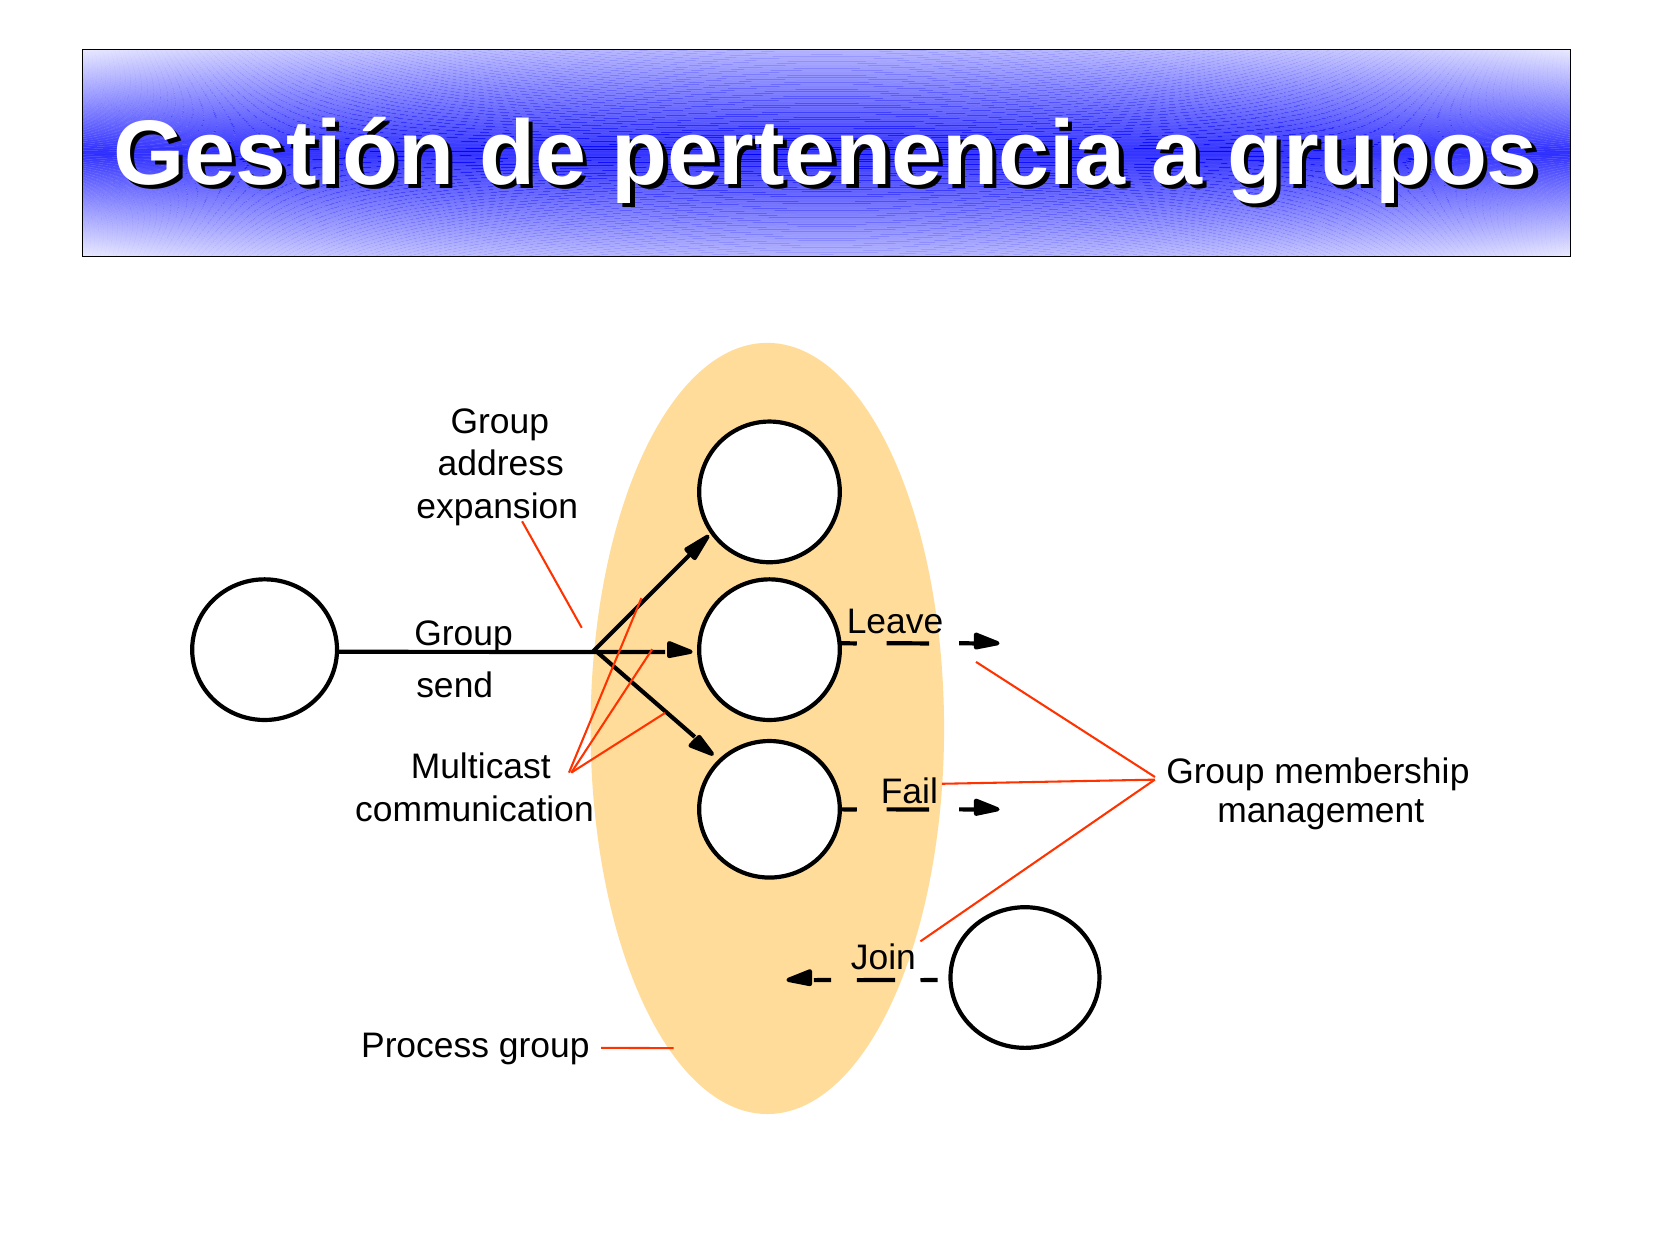

# Gestión de pertenencia a grupos
Group
address
expansion
Leave
Group
send
Multicast
Group membership
Fail
communication
management
Join
Process group